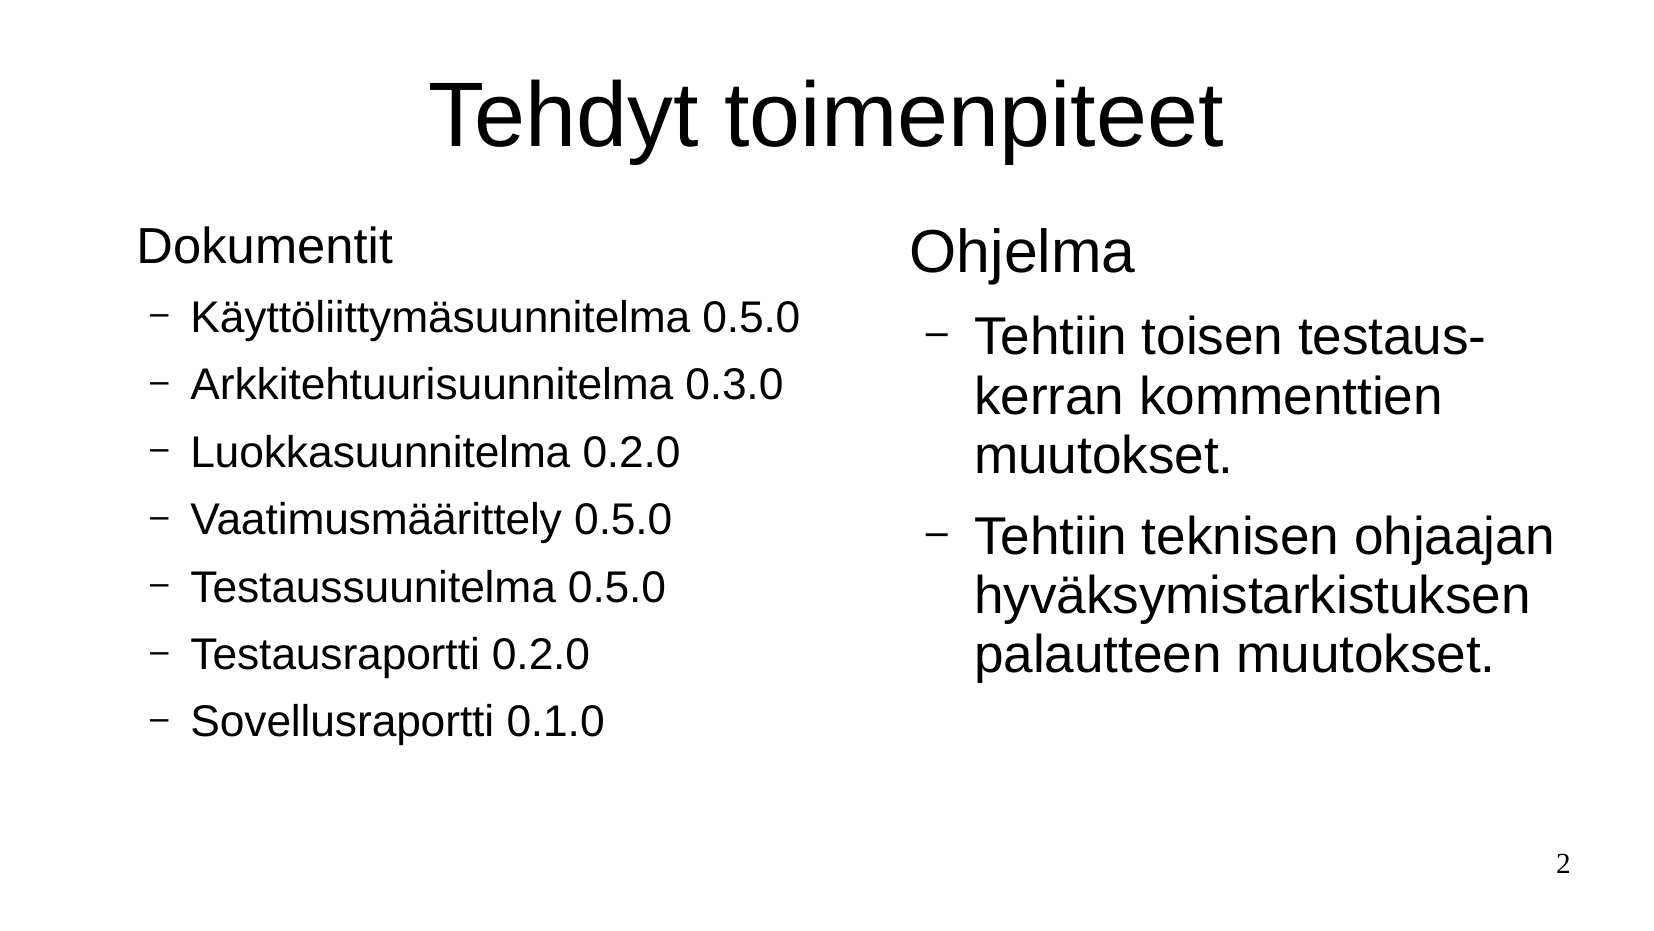

# Tehdyt toimenpiteet
Dokumentit
Käyttöliittymäsuunnitelma 0.5.0
Arkkitehtuurisuunnitelma 0.3.0
Luokkasuunnitelma 0.2.0
Vaatimusmäärittely 0.5.0
Testaussuunitelma 0.5.0
Testausraportti 0.2.0
Sovellusraportti 0.1.0
Ohjelma
Tehtiin toisen testaus-kerran kommenttien muutokset.
Tehtiin teknisen ohjaajan hyväksymistarkistuksen palautteen muutokset.
2